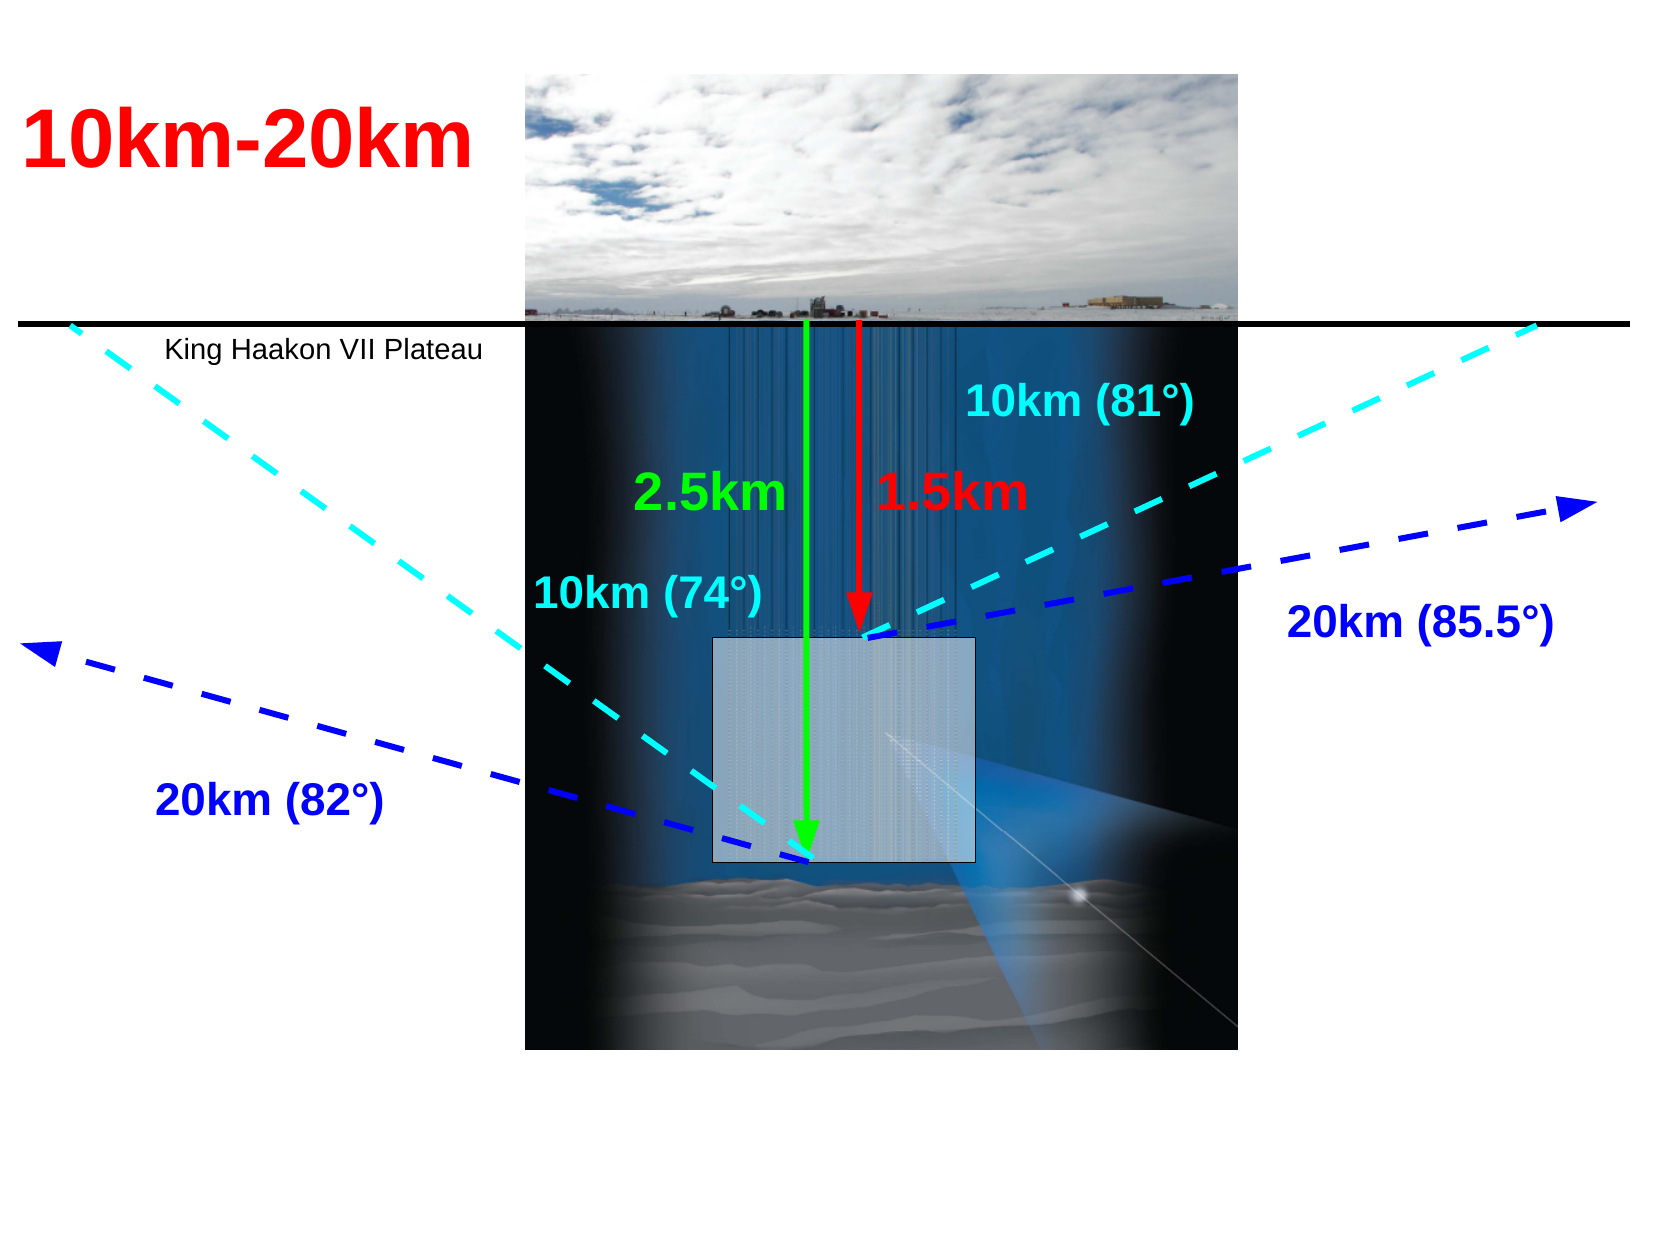

10km-20km
10km (74°)
20km (82°)
10km (81°)
20km (85.5°)
King Haakon VII Plateau
2.5km
1.5km